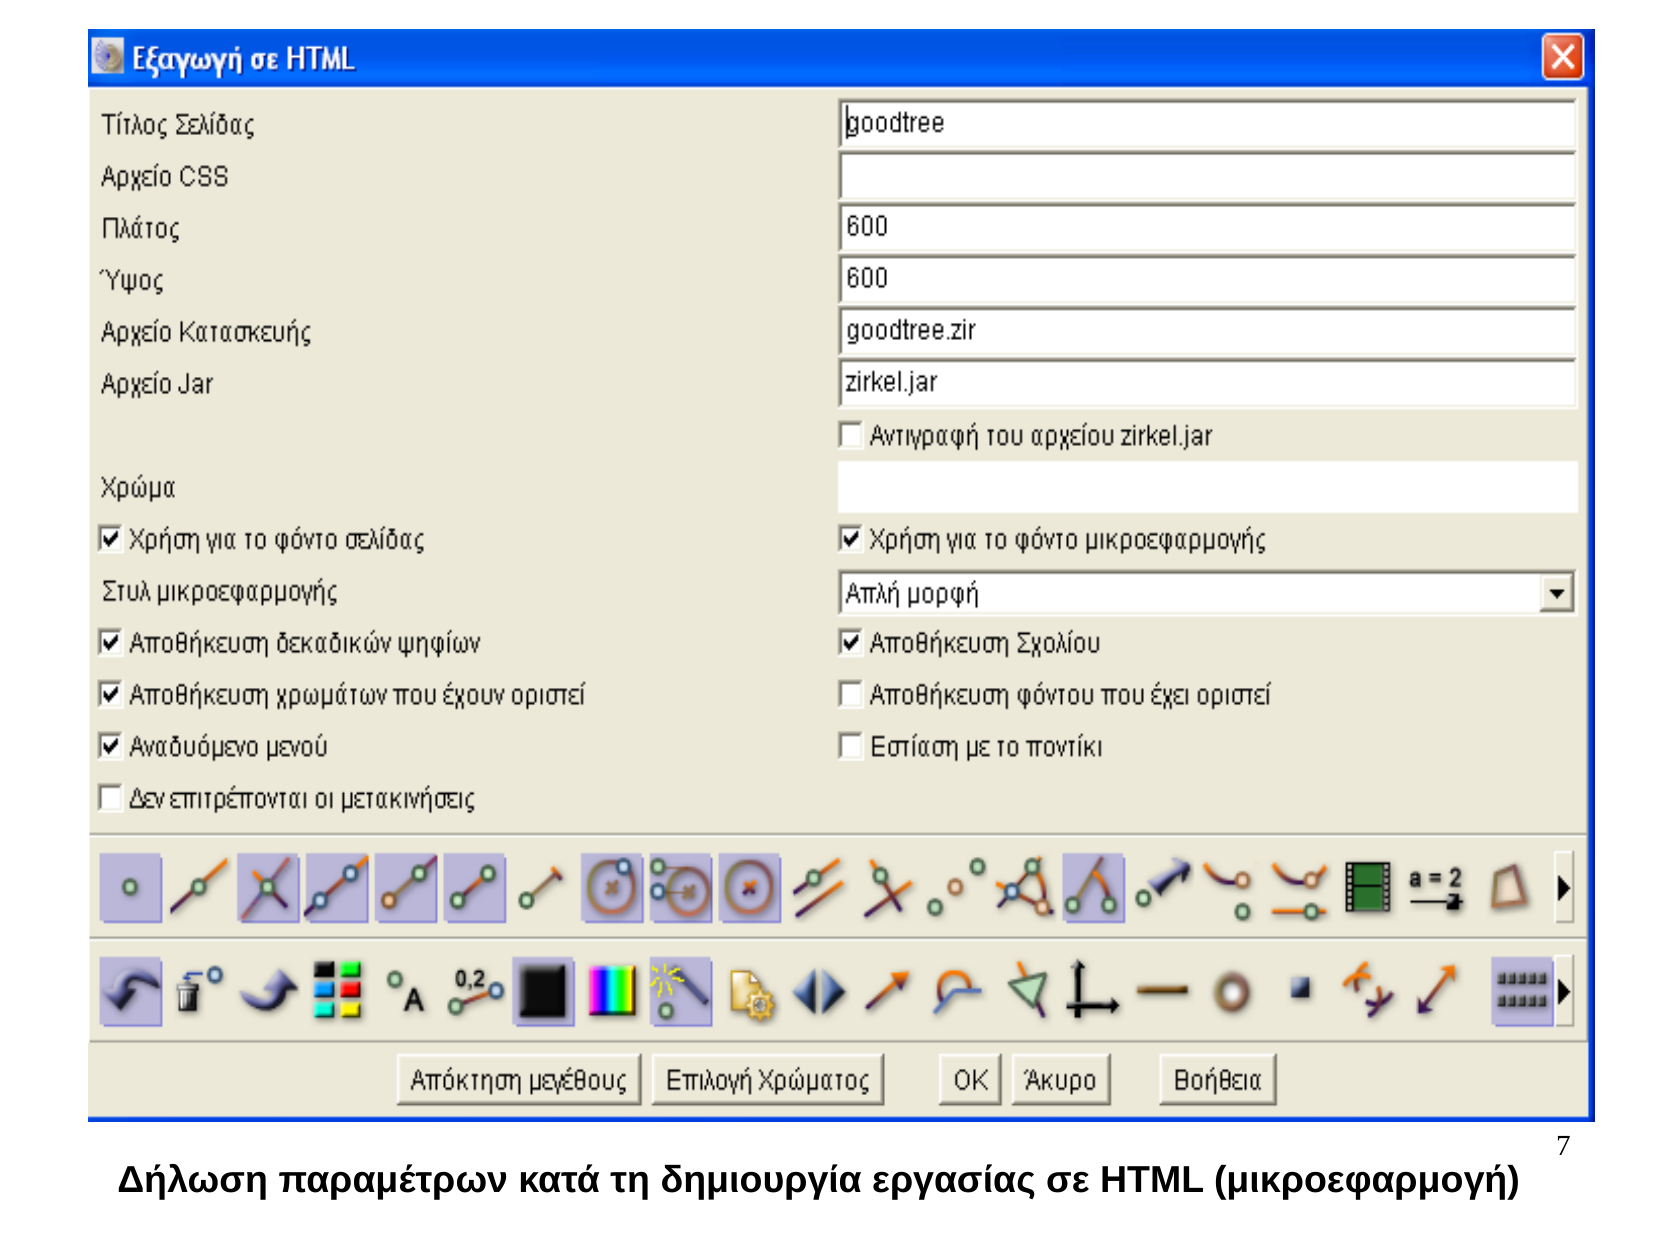

7
Δήλωση παραμέτρων κατά τη δημιουργία εργασίας σε HTML (μικροεφαρμογή)